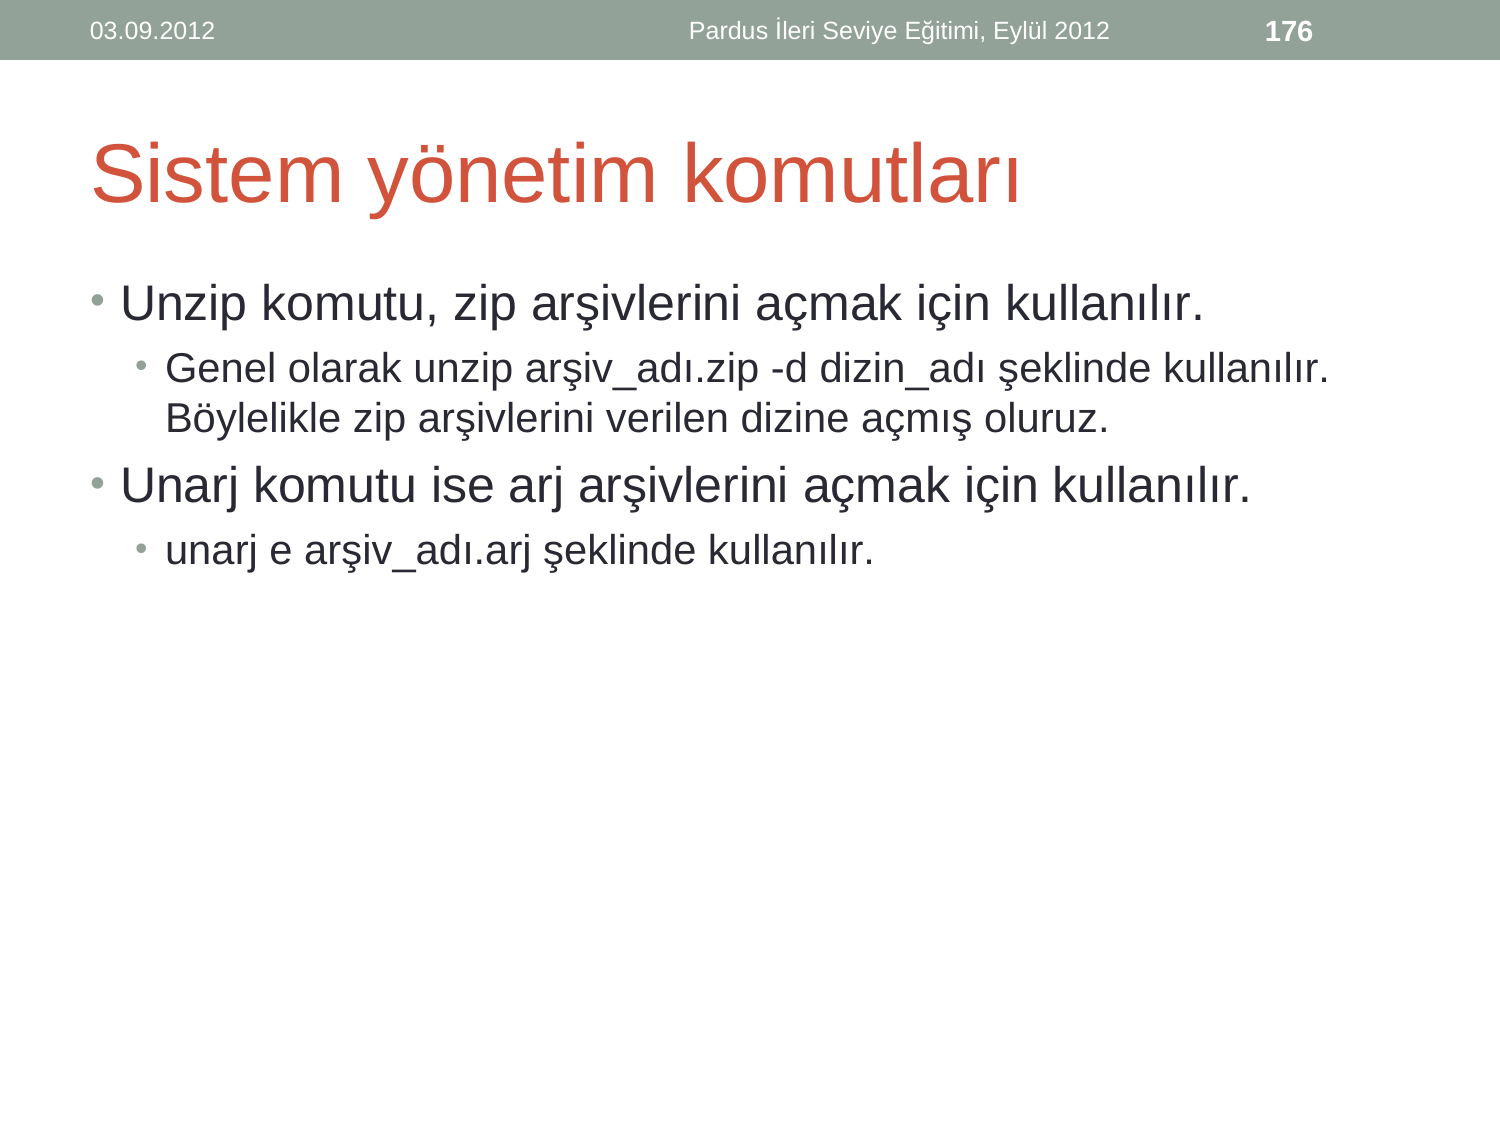

03.09.2012
Pardus İleri Seviye Eğitimi, Eylül 2012
# Sistem yönetim komutları
Unzip komutu, zip arşivlerini açmak için kullanılır.
Genel olarak unzip arşiv_adı.zip -d dizin_adı şeklinde kullanılır. Böylelikle zip arşivlerini verilen dizine açmış oluruz.
Unarj komutu ise arj arşivlerini açmak için kullanılır.
unarj e arşiv_adı.arj şeklinde kullanılır.